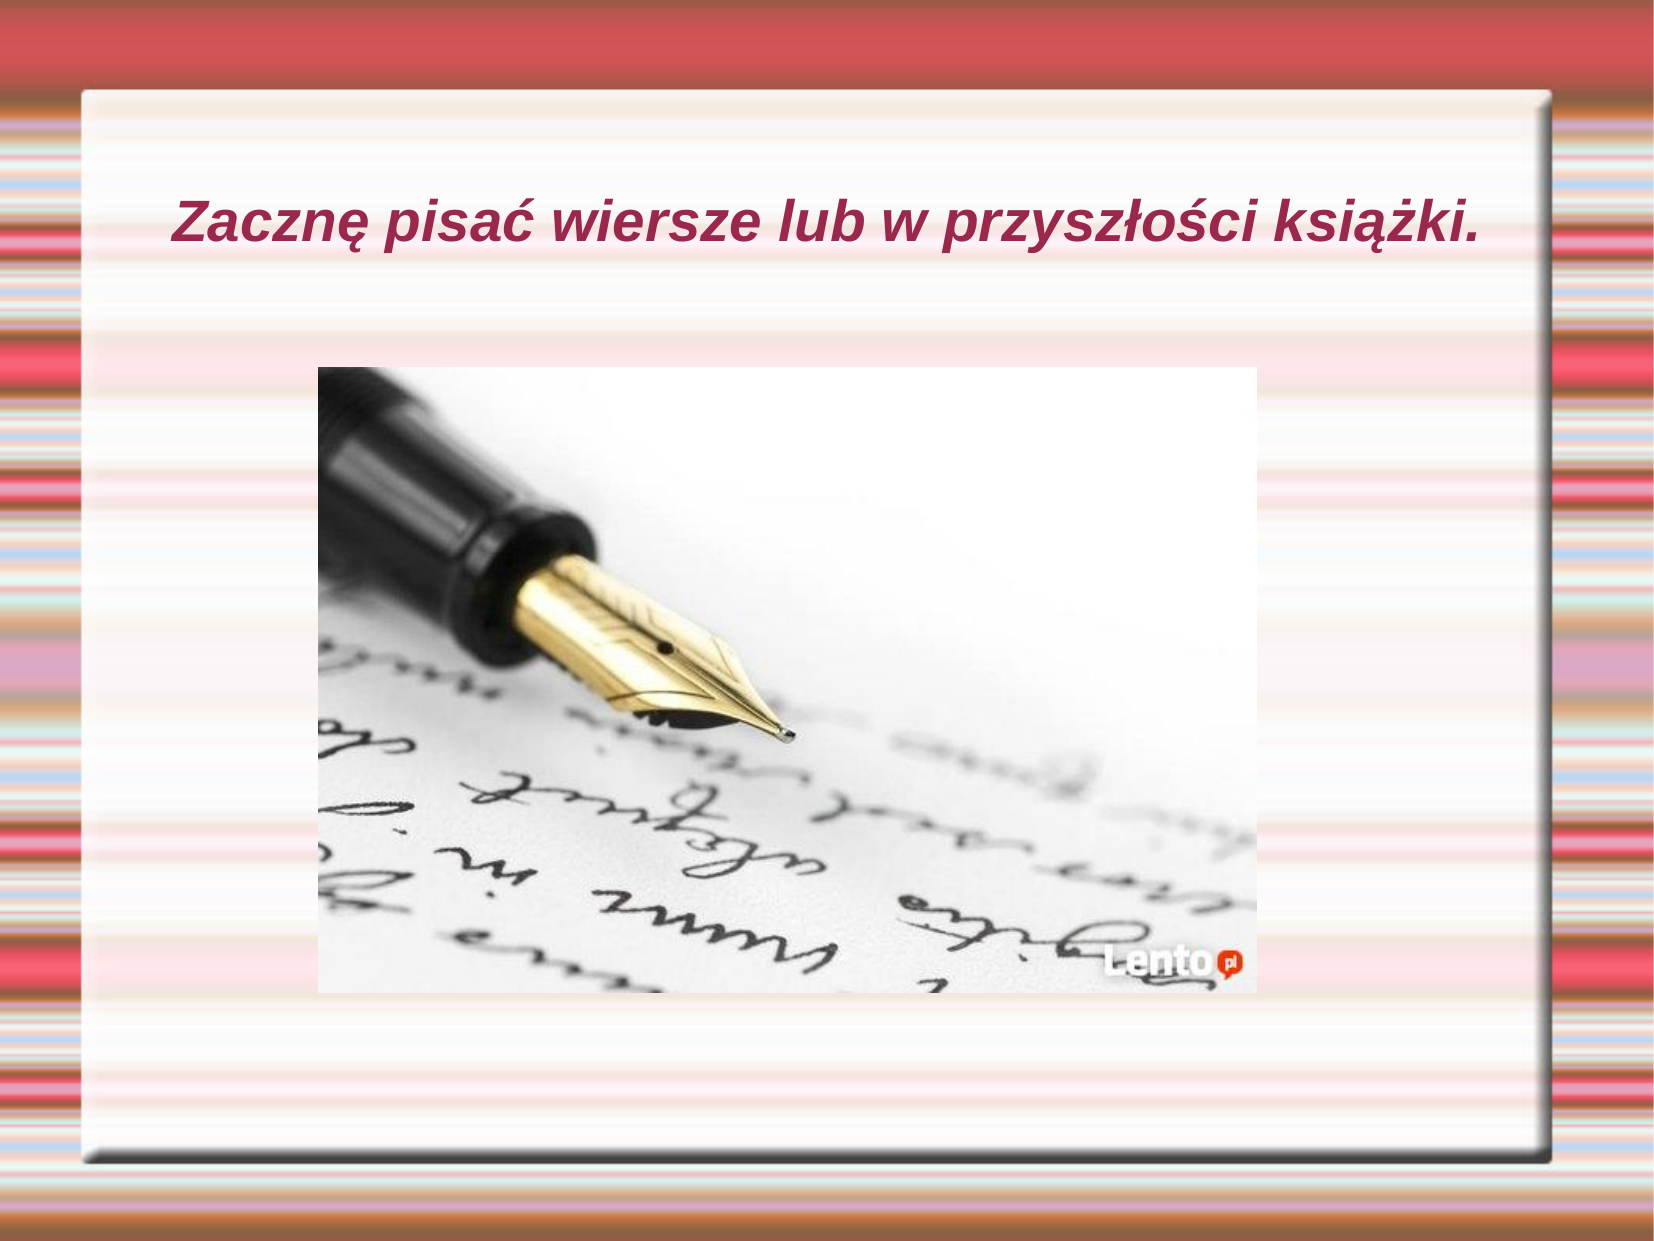

# Zacznę pisać wiersze lub w przyszłości książki.